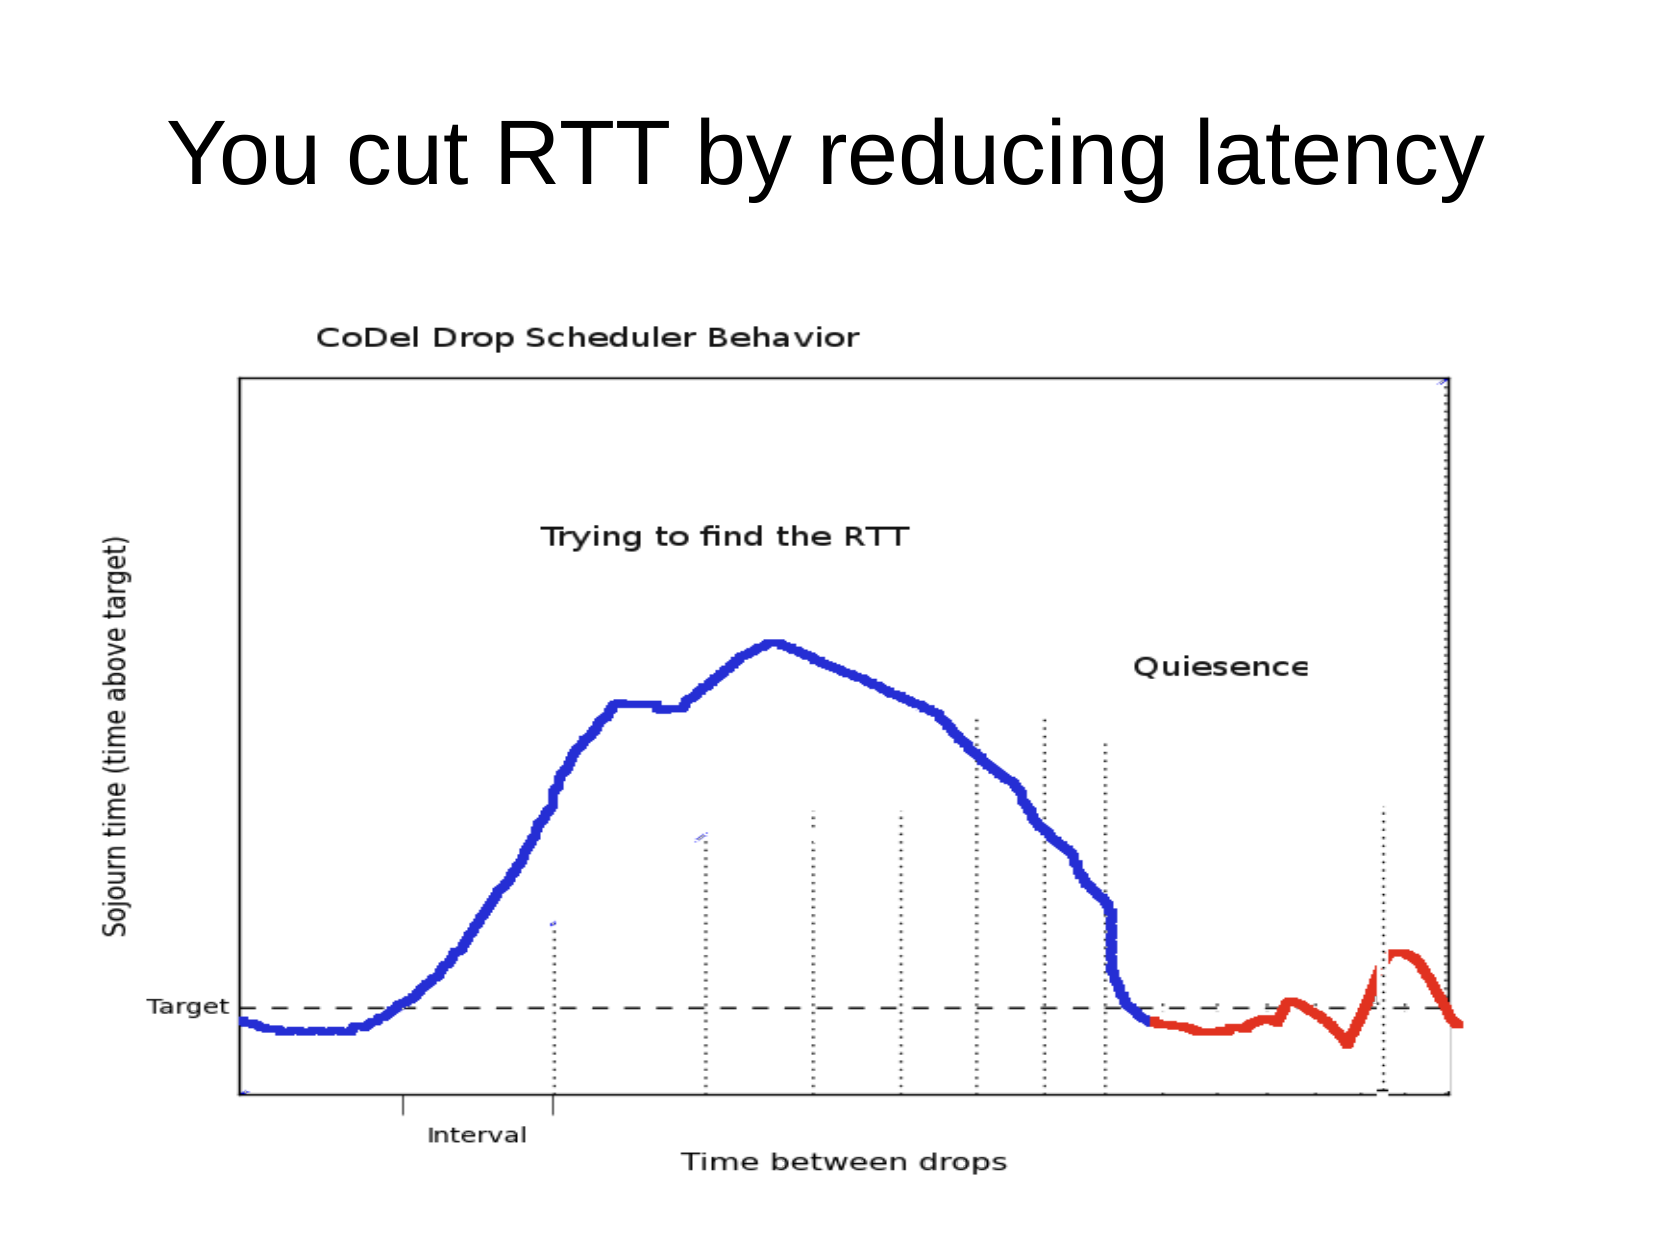

# You cut RTT by reducing latency